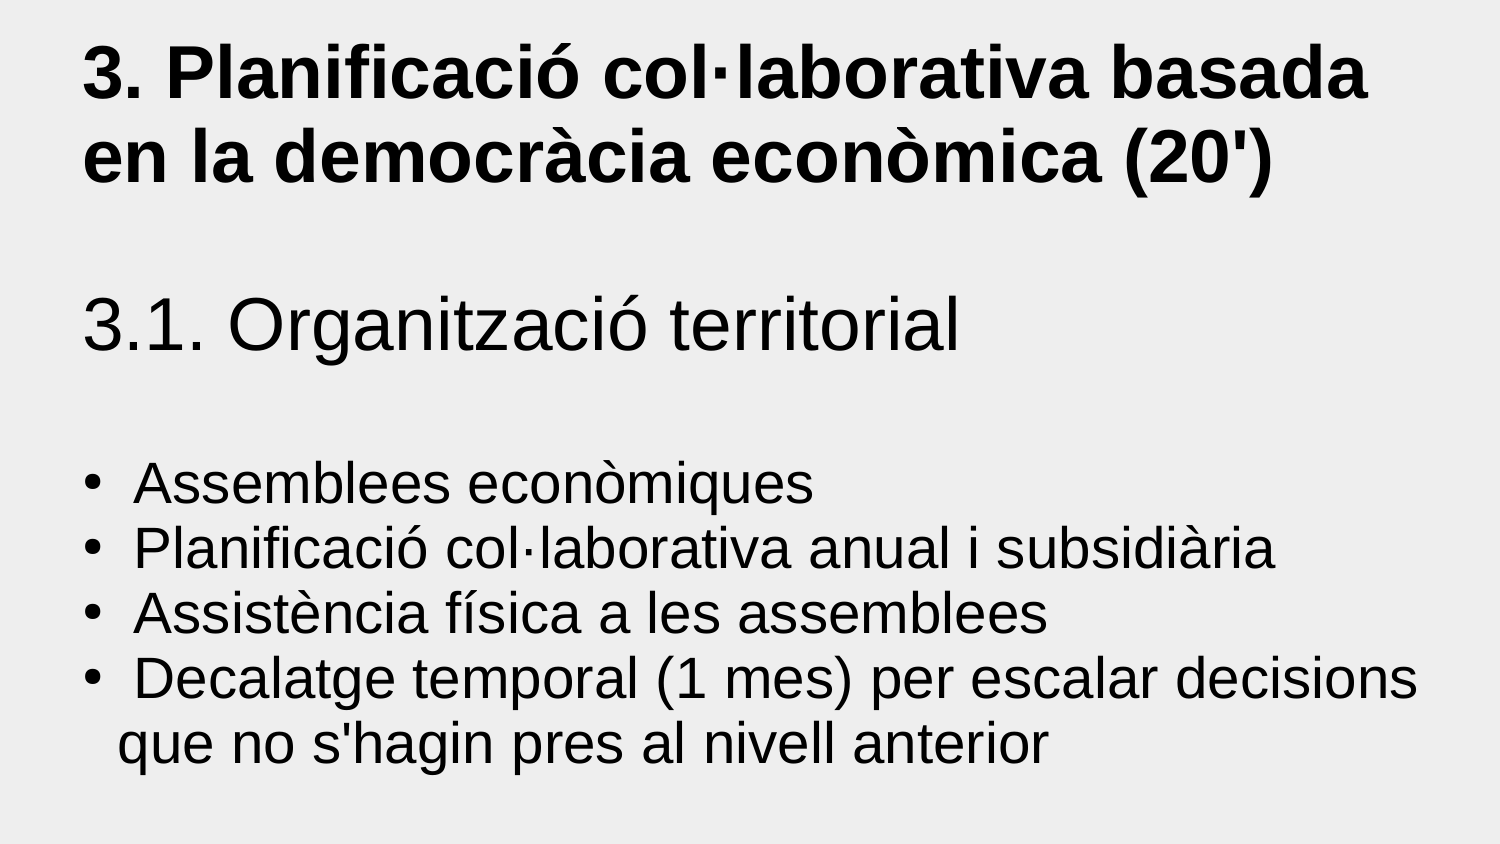

3. Planificació col·laborativa basada en la democràcia econòmica (20')
3.1. Organització territorial
 Assemblees econòmiques
 Planificació col·laborativa anual i subsidiària
 Assistència física a les assemblees
 Decalatge temporal (1 mes) per escalar decisions que no s'hagin pres al nivell anterior